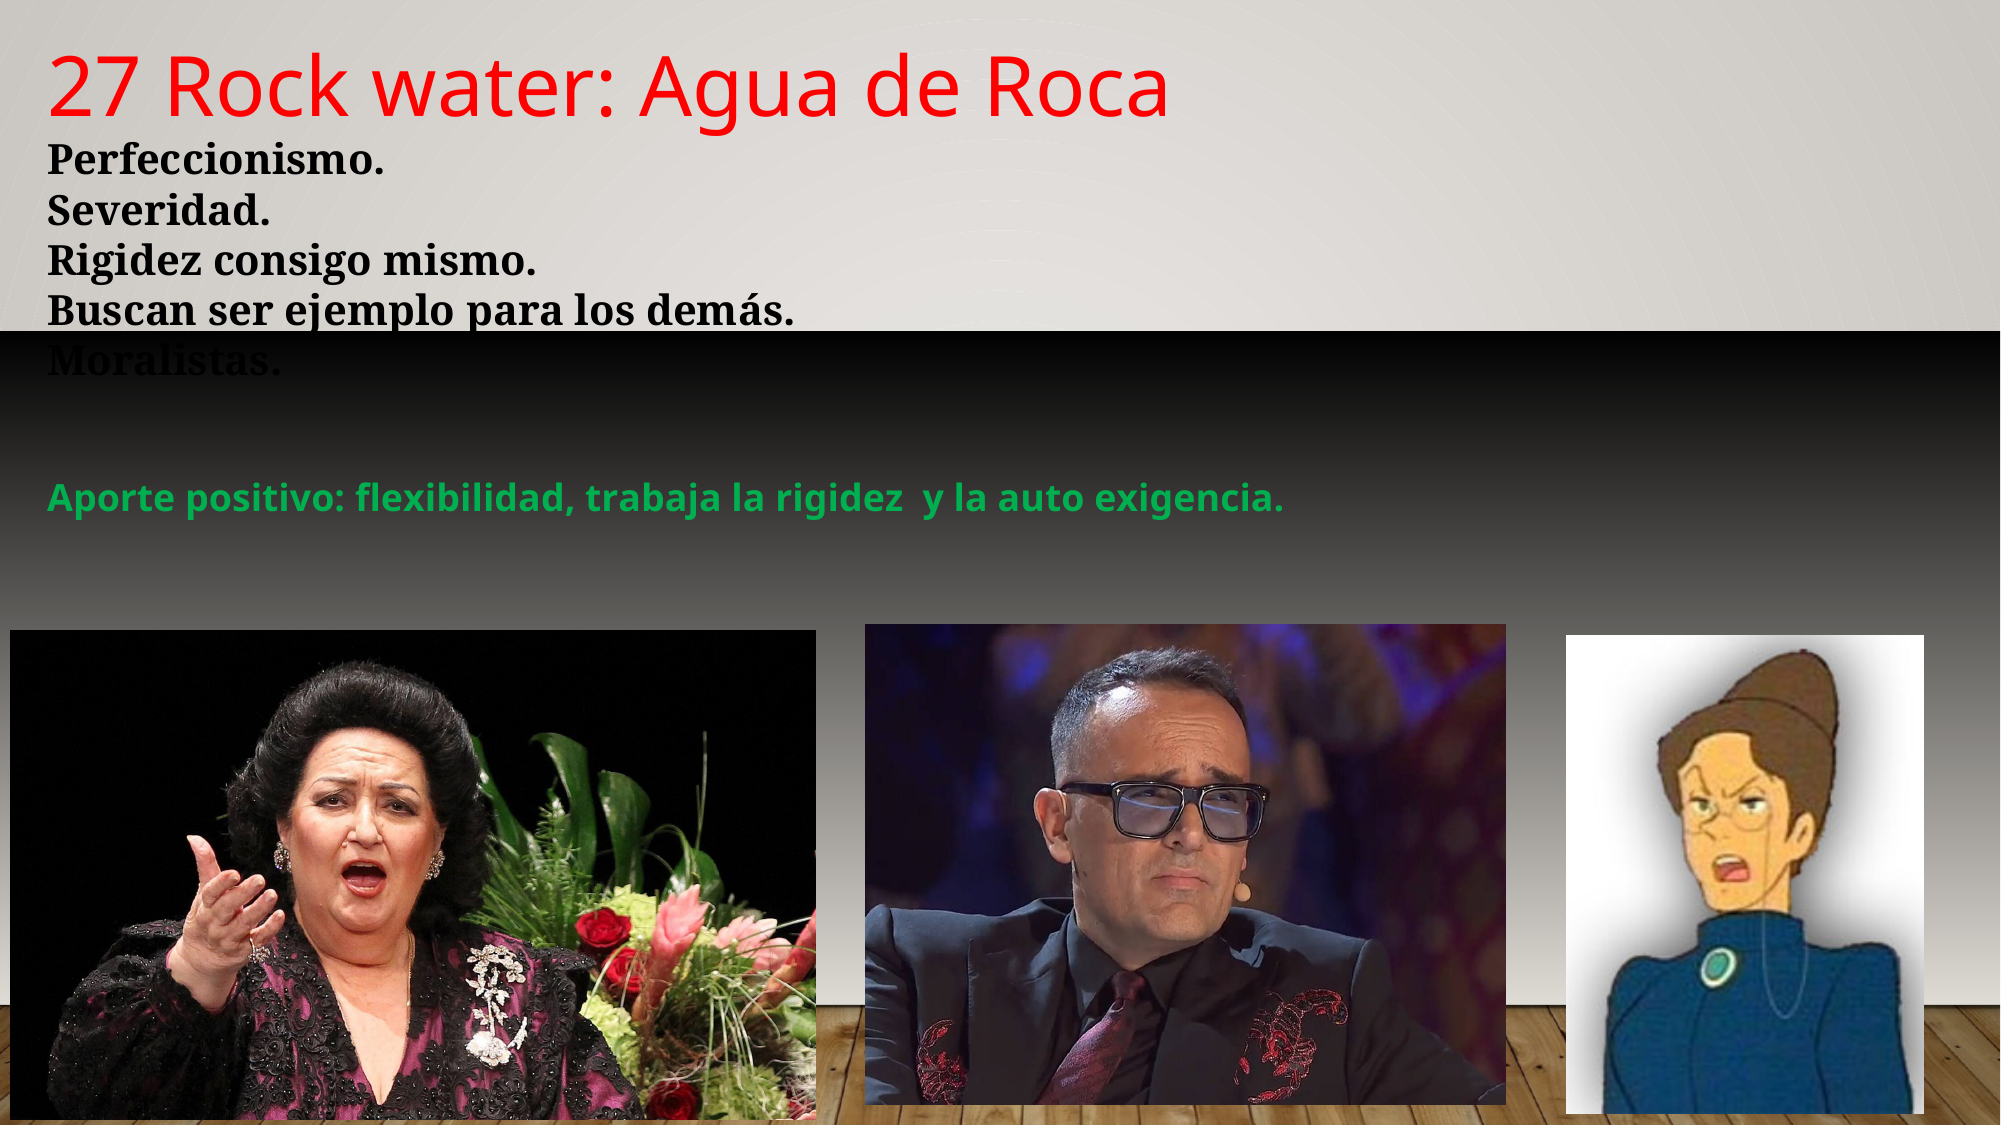

27 Rock water: Agua de Roca
Perfeccionismo.
Severidad.
Rigidez consigo mismo.
Buscan ser ejemplo para los demás.
Moralistas.
Aporte positivo: flexibilidad, trabaja la rigidez y la auto exigencia.